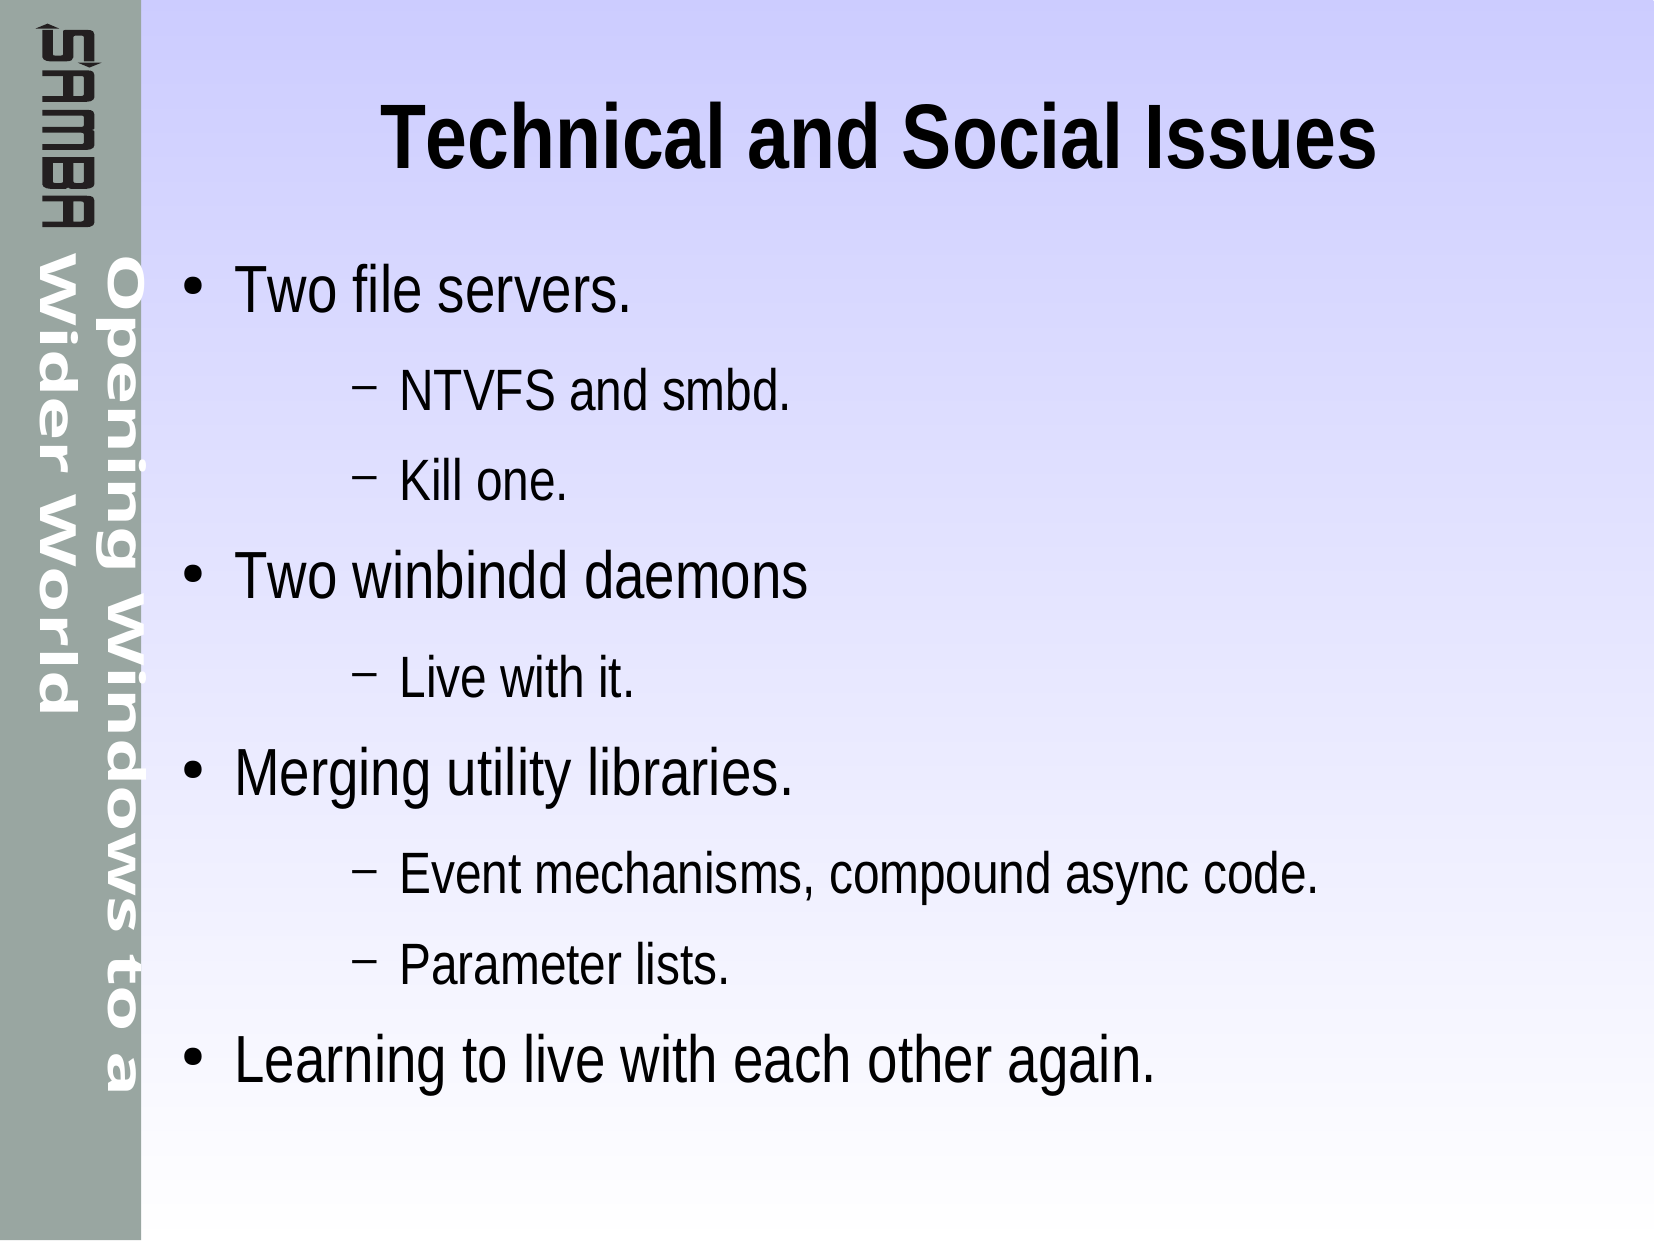

# Technical and Social Issues
Two file servers.
NTVFS and smbd.
Kill one.
Two winbindd daemons
Live with it.
Merging utility libraries.
Event mechanisms, compound async code.
Parameter lists.
Learning to live with each other again.